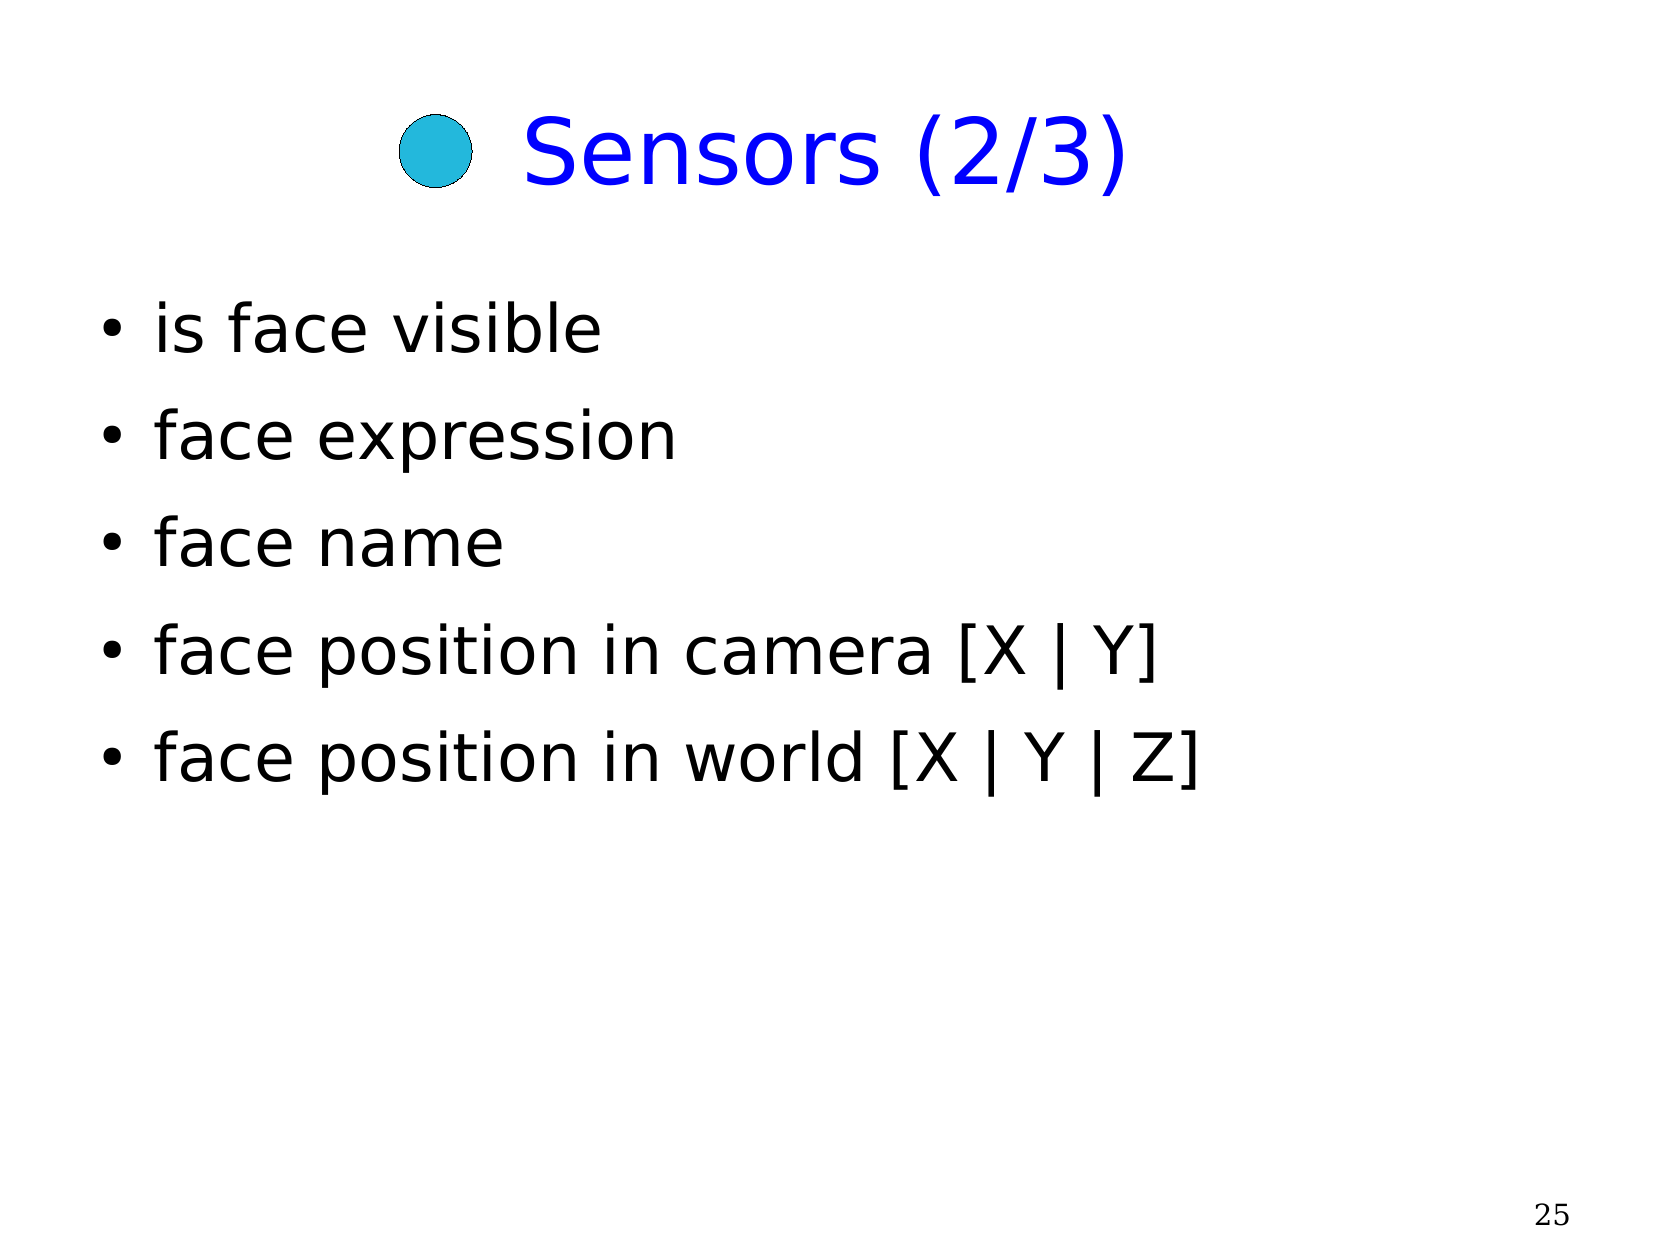

# Sensors (2/3)
is face visible
face expression
face name
face position in camera [X | Y]
face position in world [X | Y | Z]
25